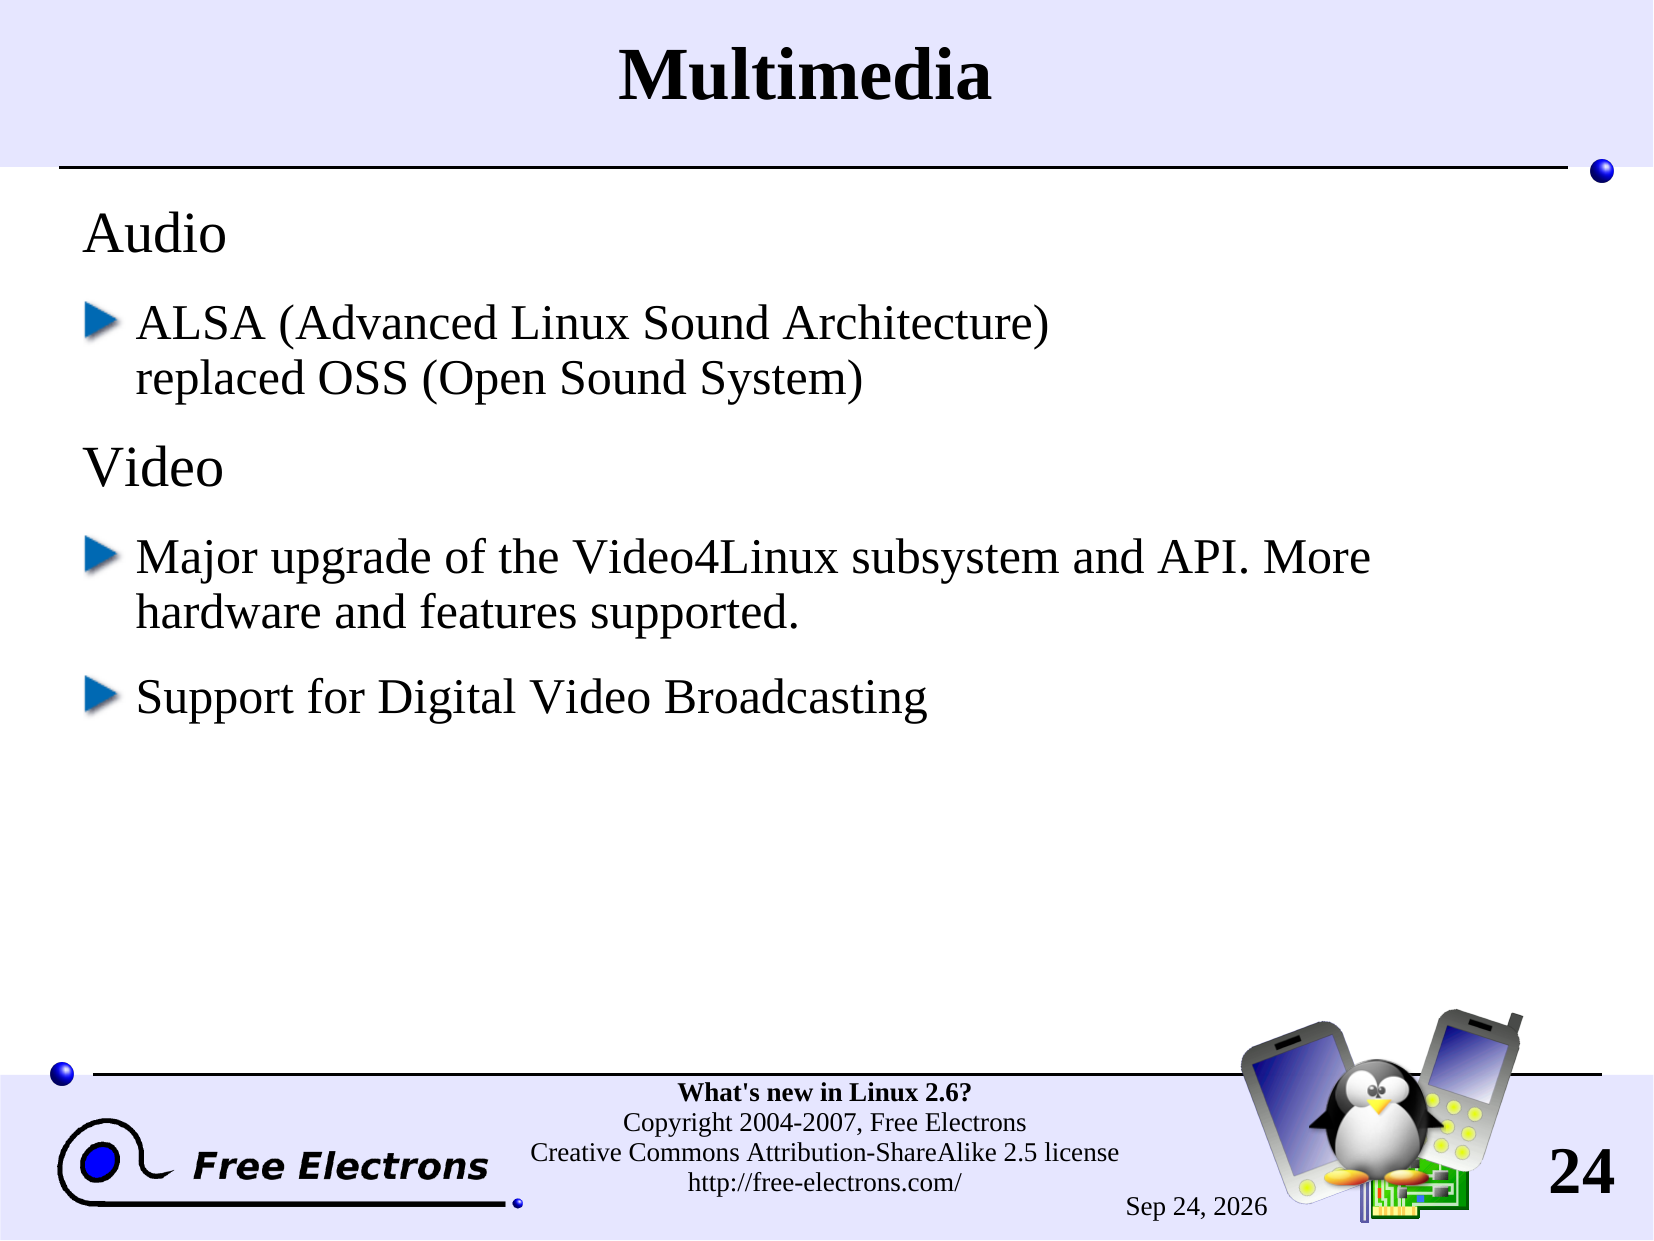

# Multimedia
Audio
ALSA (Advanced Linux Sound Architecture)
replaced OSS (Open Sound System)
Video
Major upgrade of the Video4Linux subsystem and API. More hardware and features supported.
Support for Digital Video Broadcasting